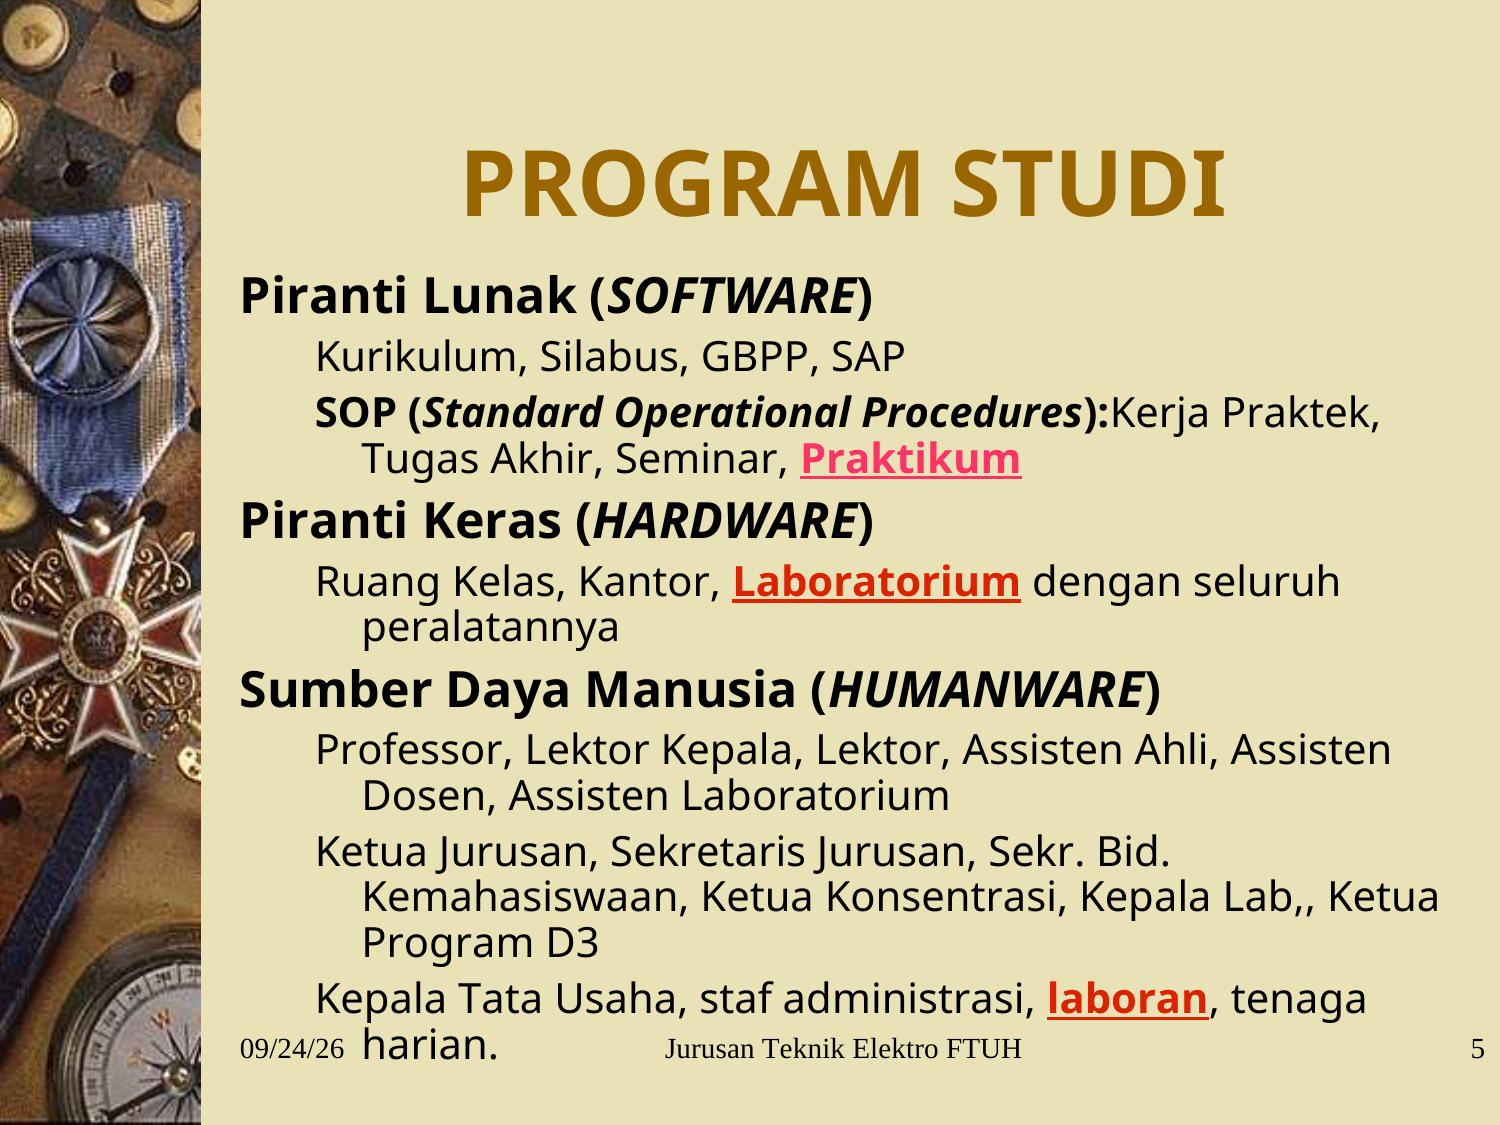

# PROGRAM STUDI
Piranti Lunak (SOFTWARE)
Kurikulum, Silabus, GBPP, SAP
SOP (Standard Operational Procedures):Kerja Praktek, Tugas Akhir, Seminar, Praktikum
Piranti Keras (HARDWARE)
Ruang Kelas, Kantor, Laboratorium dengan seluruh peralatannya
Sumber Daya Manusia (HUMANWARE)
Professor, Lektor Kepala, Lektor, Assisten Ahli, Assisten Dosen, Assisten Laboratorium
Ketua Jurusan, Sekretaris Jurusan, Sekr. Bid. Kemahasiswaan, Ketua Konsentrasi, Kepala Lab,, Ketua Program D3
Kepala Tata Usaha, staf administrasi, laboran, tenaga harian.
Jurusan Teknik Elektro FTUH
5